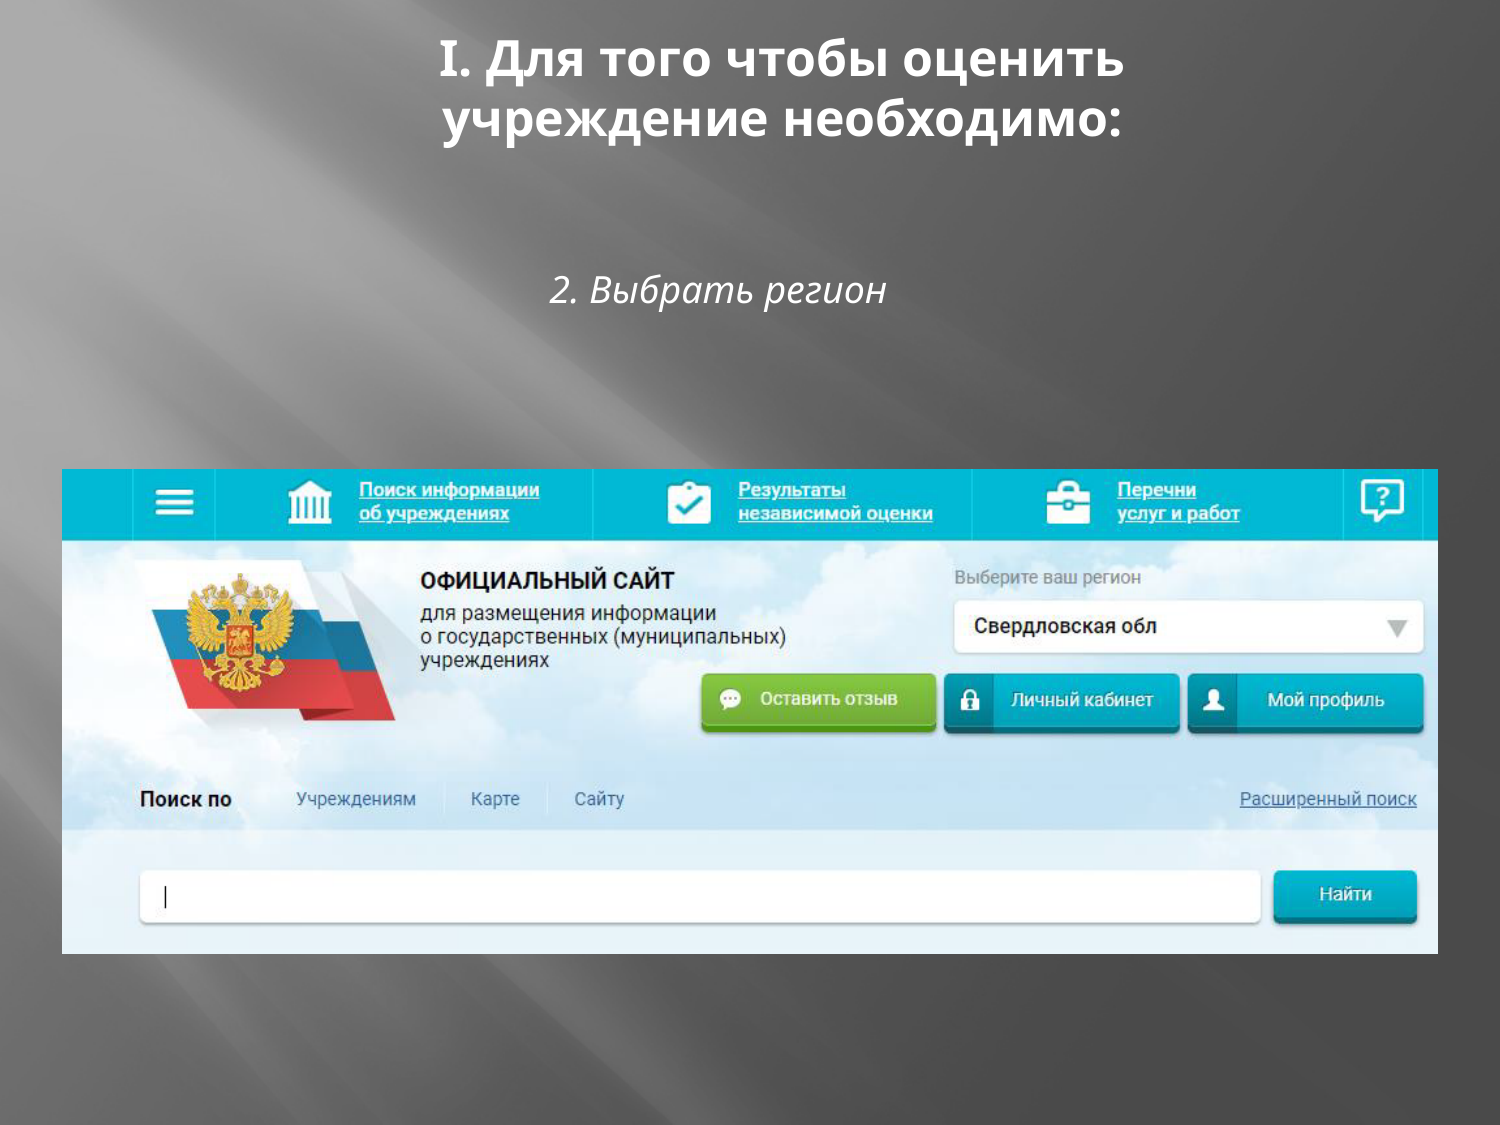

I. Для того чтобы оценить учреждение необходимо:
2. Выбрать регион